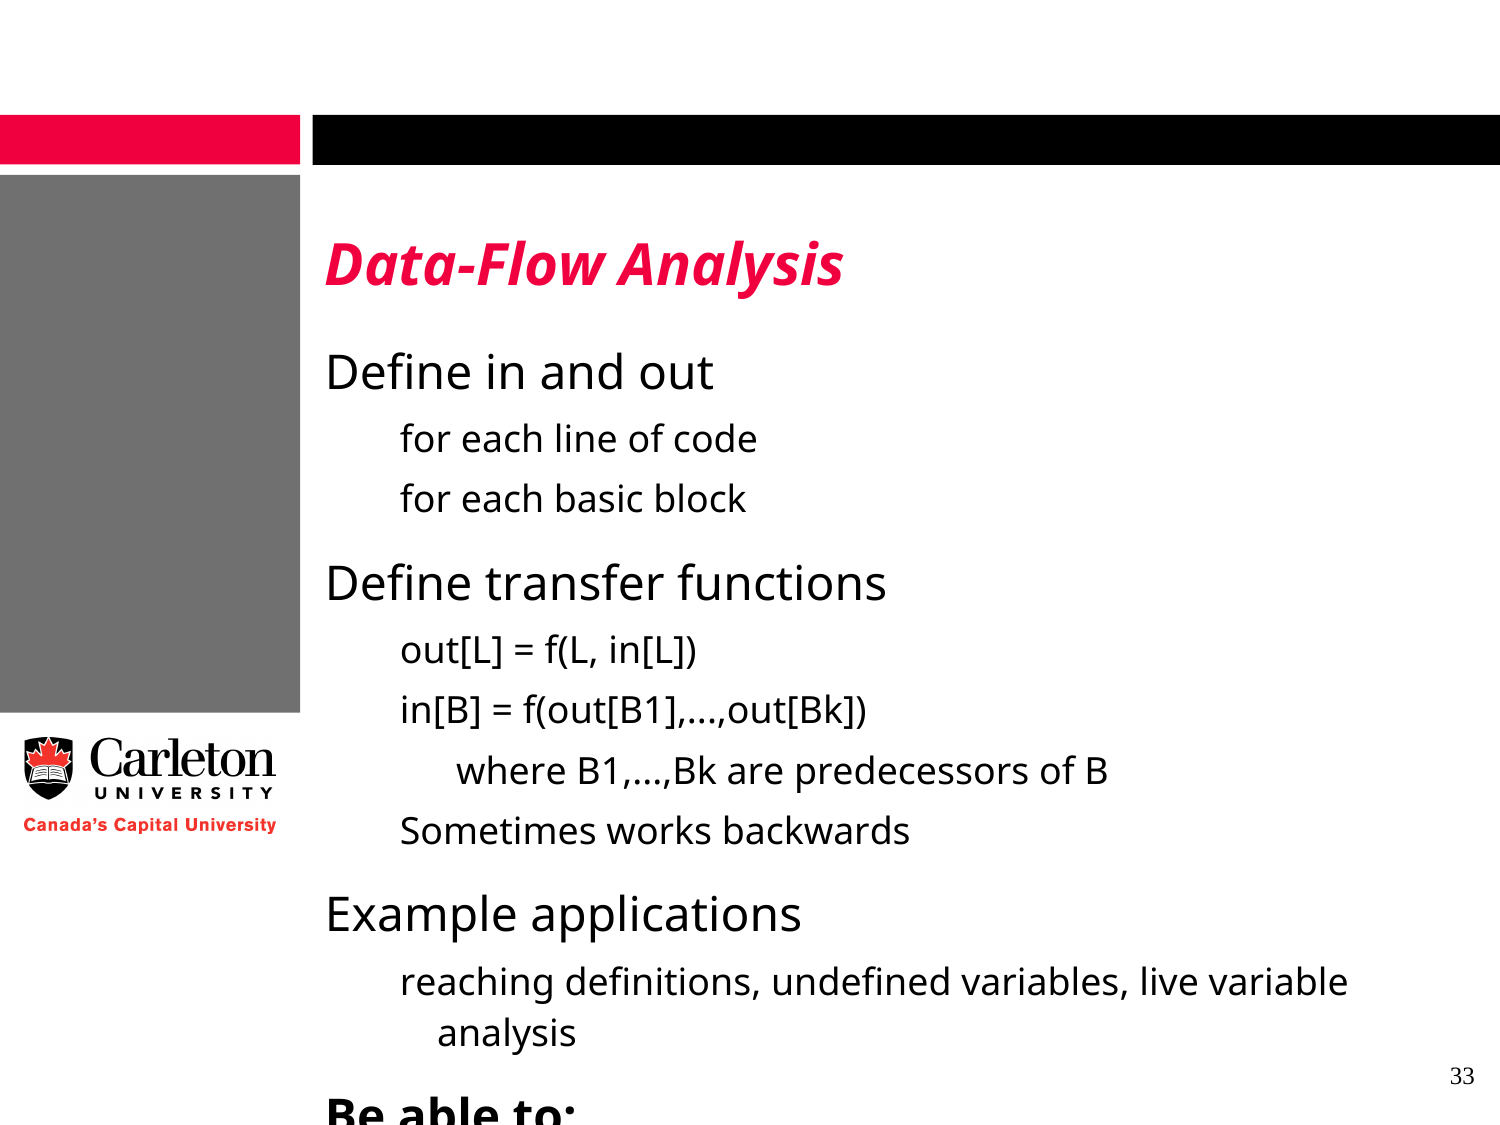

# Data-Flow Analysis
Define in and out
for each line of code
for each basic block
Define transfer functions
out[L] = f(L, in[L])
in[B] = f(out[B1],...,out[Bk])
where B1,...,Bk are predecessors of B
Sometimes works backwards
Example applications
reaching definitions, undefined variables, live variable analysis
Be able to:
Apply iterative algorithm for solving equations
33